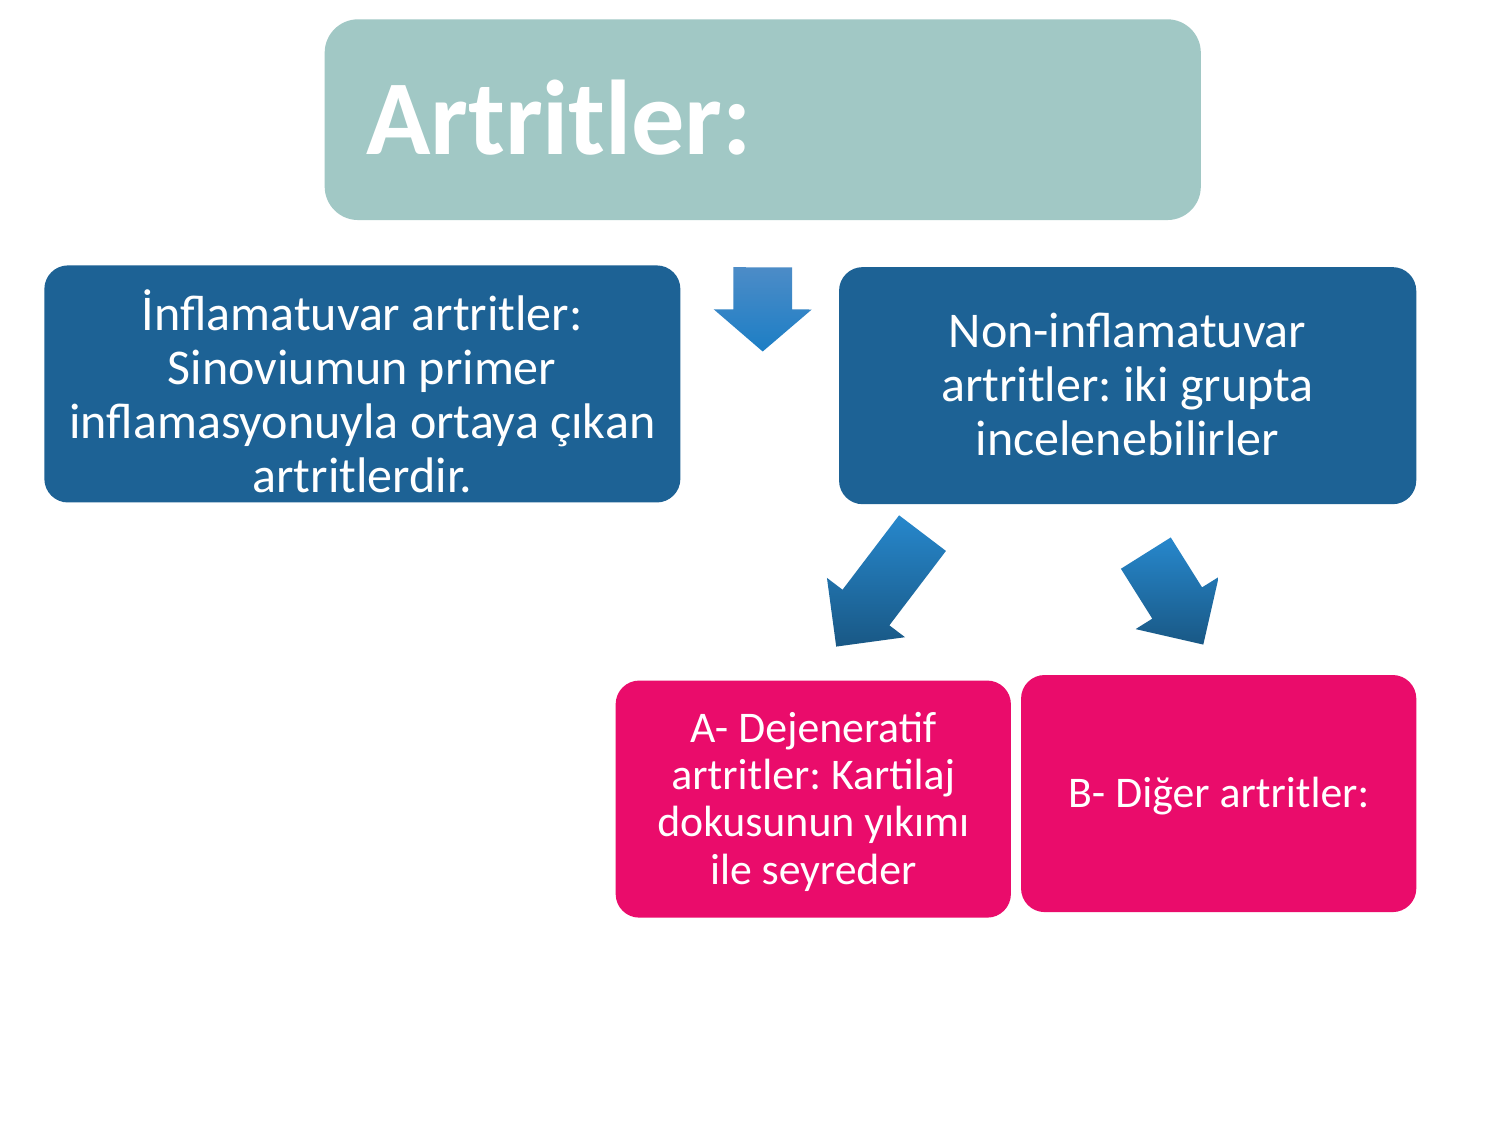

Artritler:
İnflamatuvar artritler: Sinoviumun primer inflamasyonuyla ortaya çıkan artritlerdir.
Non-inflamatuvar artritler: iki grupta incelenebilirler
B- Diğer artritler:
A- Dejeneratif artritler: Kartilaj dokusunun yıkımı ile seyreder